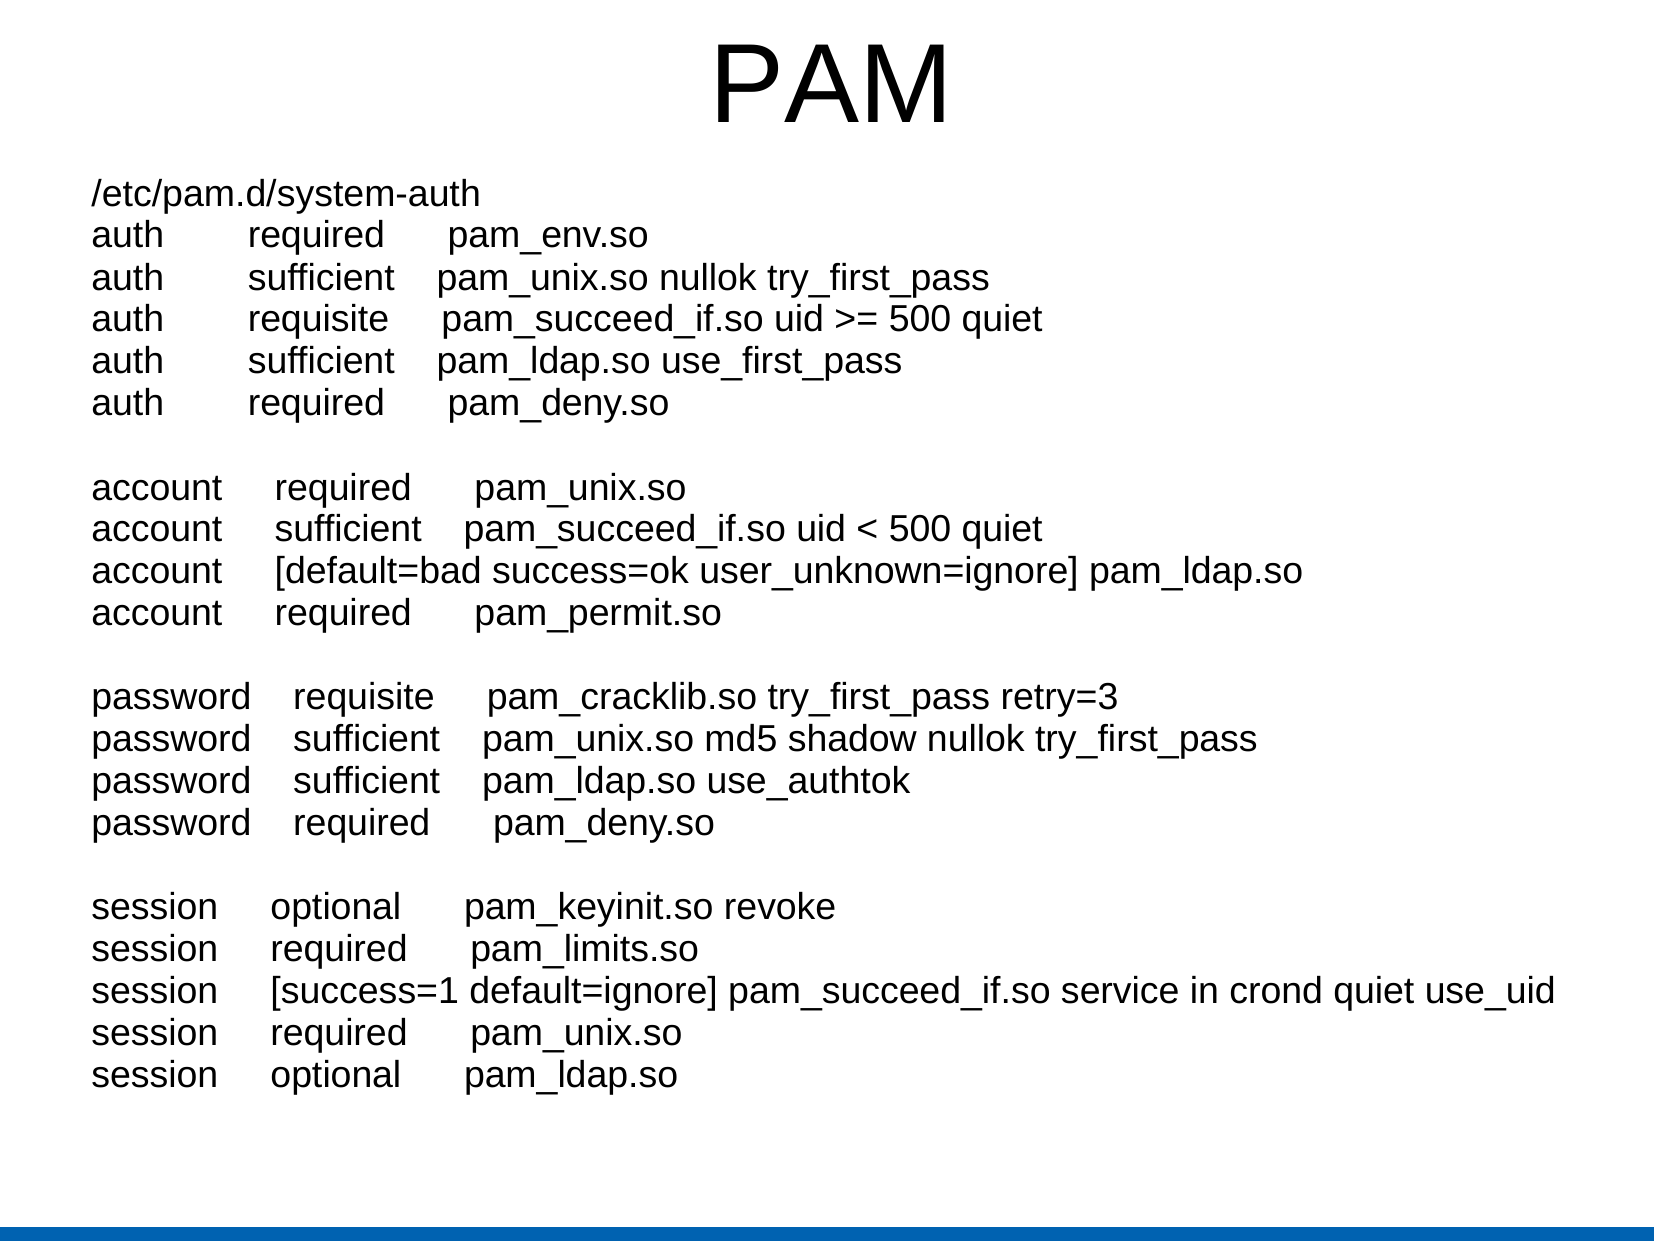

# PAM
/etc/pam.d/system-auth
auth required pam_env.so
auth sufficient pam_unix.so nullok try_first_pass
auth requisite pam_succeed_if.so uid >= 500 quiet
auth sufficient pam_ldap.so use_first_pass
auth required pam_deny.so
account required pam_unix.so
account sufficient pam_succeed_if.so uid < 500 quiet
account [default=bad success=ok user_unknown=ignore] pam_ldap.so
account required pam_permit.so
password requisite pam_cracklib.so try_first_pass retry=3
password sufficient pam_unix.so md5 shadow nullok try_first_pass
password sufficient pam_ldap.so use_authtok
password required pam_deny.so
session optional pam_keyinit.so revoke
session required pam_limits.so
session [success=1 default=ignore] pam_succeed_if.so service in crond quiet use_uid
session required pam_unix.so
session optional pam_ldap.so